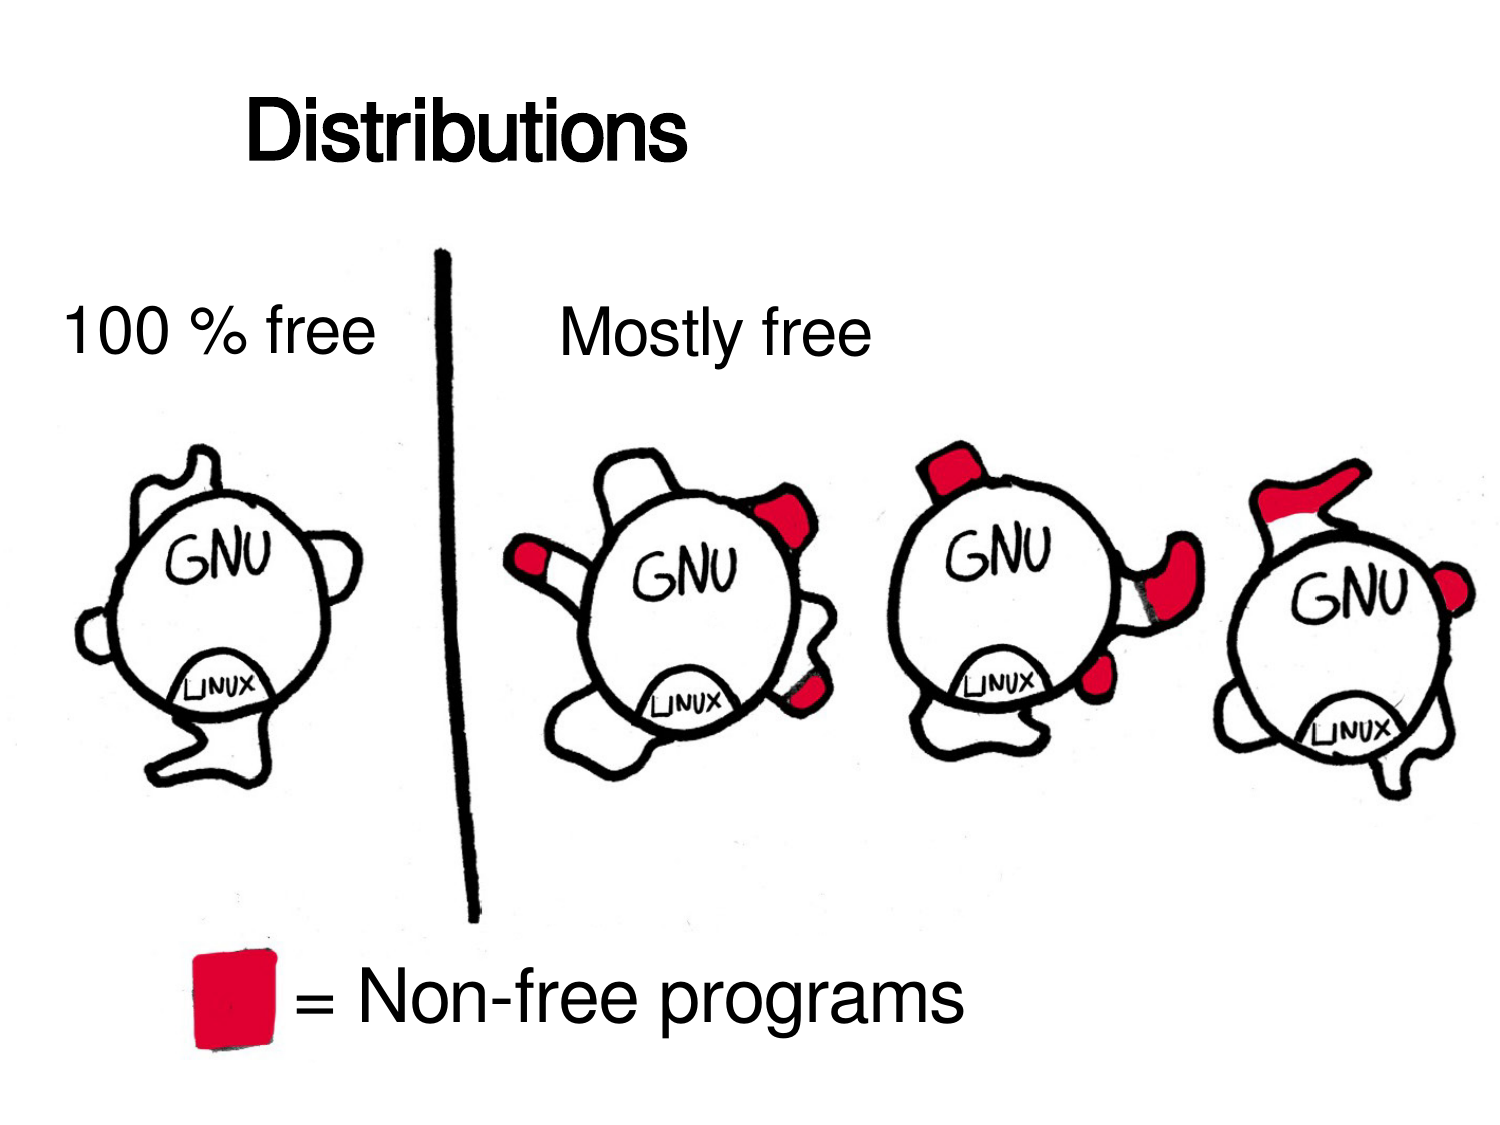

Distributions
100 % free
Mostly free
= Non-free programs